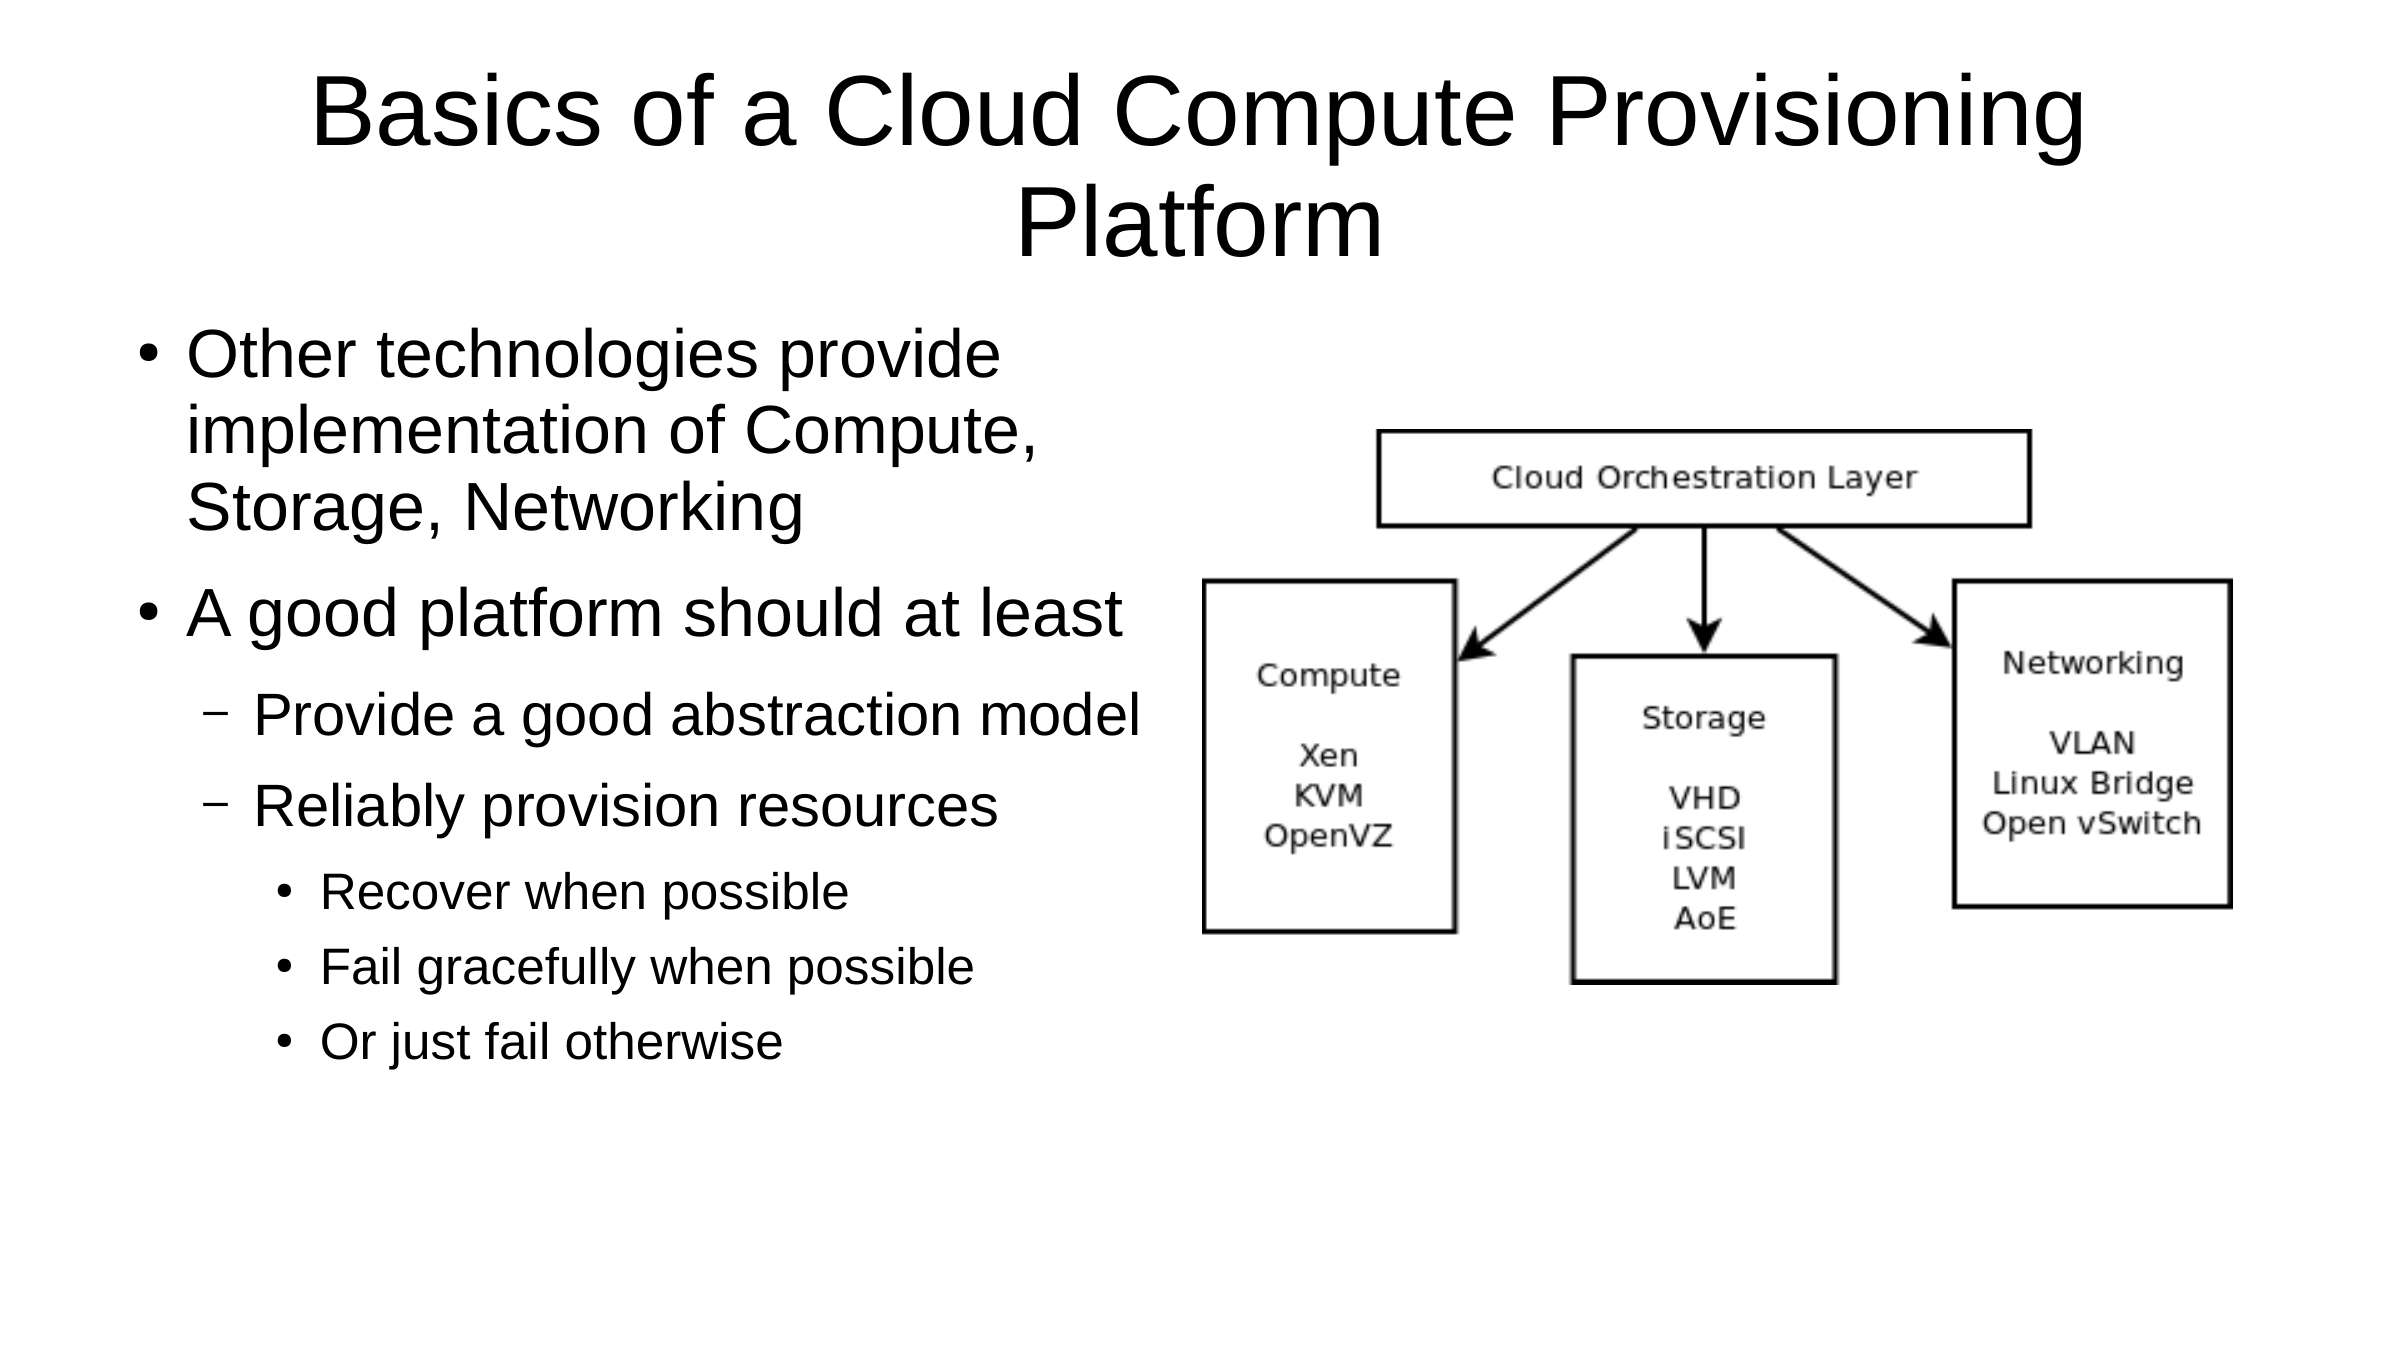

# Basics of a Cloud Compute Provisioning Platform
Other technologies provide implementation of Compute, Storage, Networking
A good platform should at least
Provide a good abstraction model
Reliably provision resources
Recover when possible
Fail gracefully when possible
Or just fail otherwise